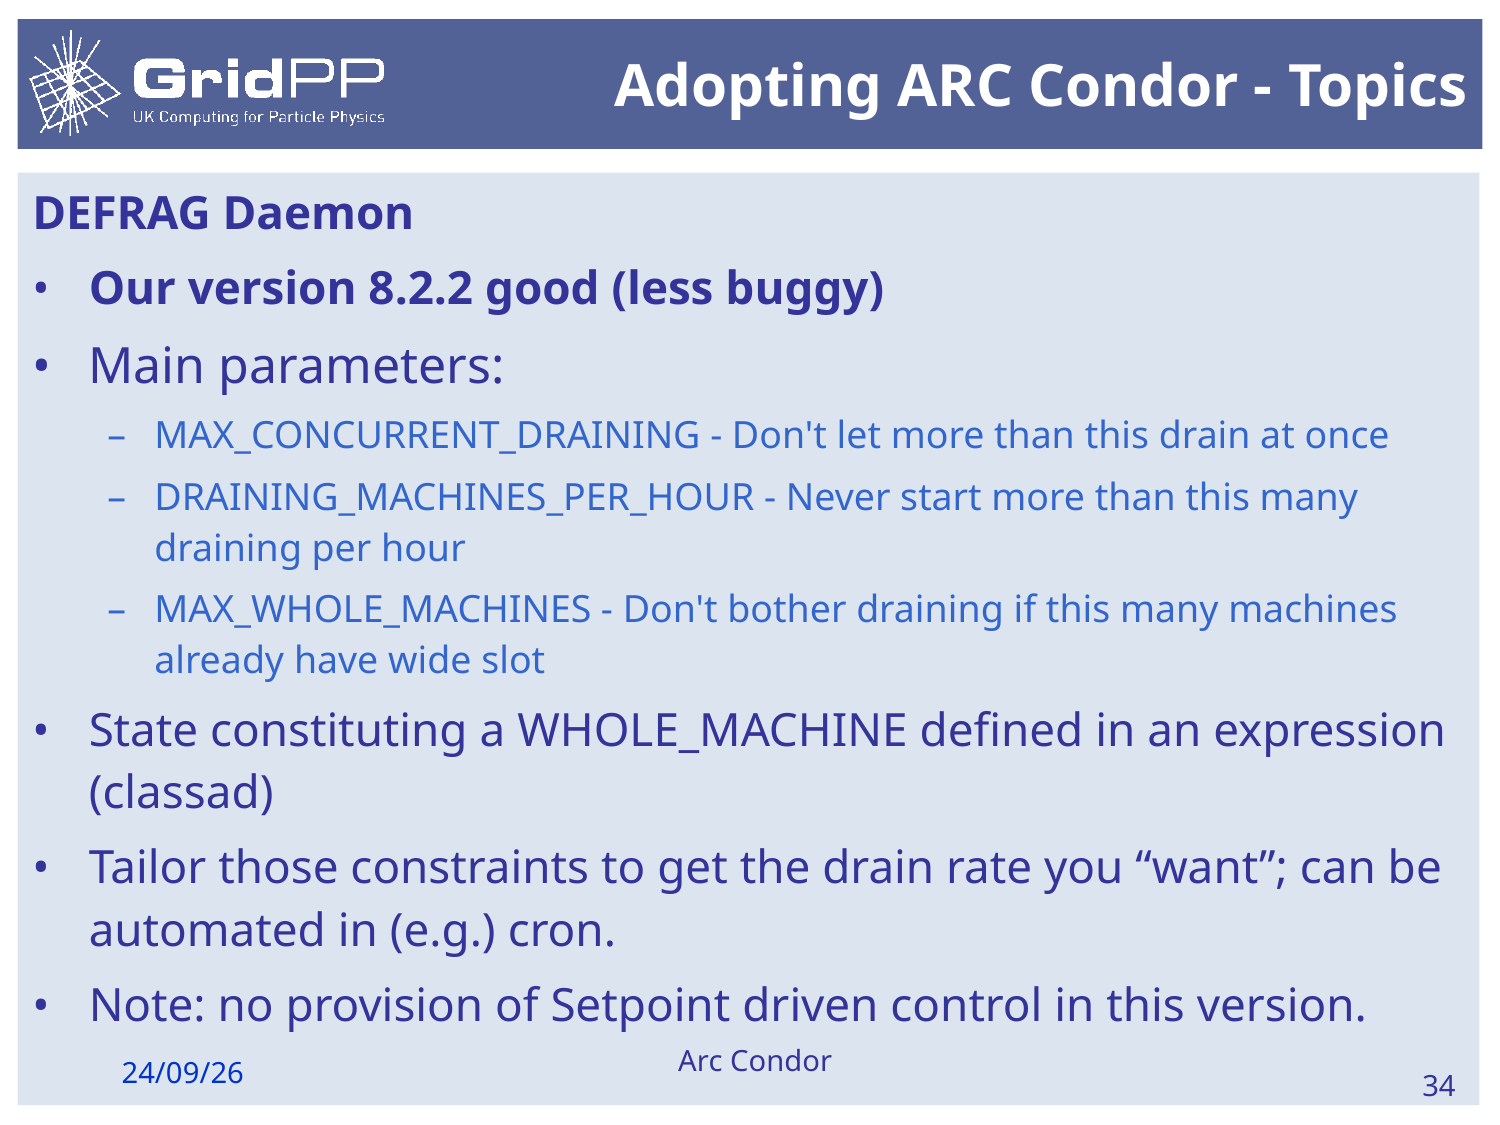

# Adopting ARC Condor - Topics
DEFRAG Daemon
Our version 8.2.2 good (less buggy)
Main parameters:
MAX_CONCURRENT_DRAINING - Don't let more than this drain at once
DRAINING_MACHINES_PER_HOUR - Never start more than this many draining per hour
MAX_WHOLE_MACHINES - Don't bother draining if this many machines already have wide slot
State constituting a WHOLE_MACHINE defined in an expression (classad)
Tailor those constraints to get the drain rate you “want”; can be automated in (e.g.) cron.
Note: no provision of Setpoint driven control in this version.
Arc Condor